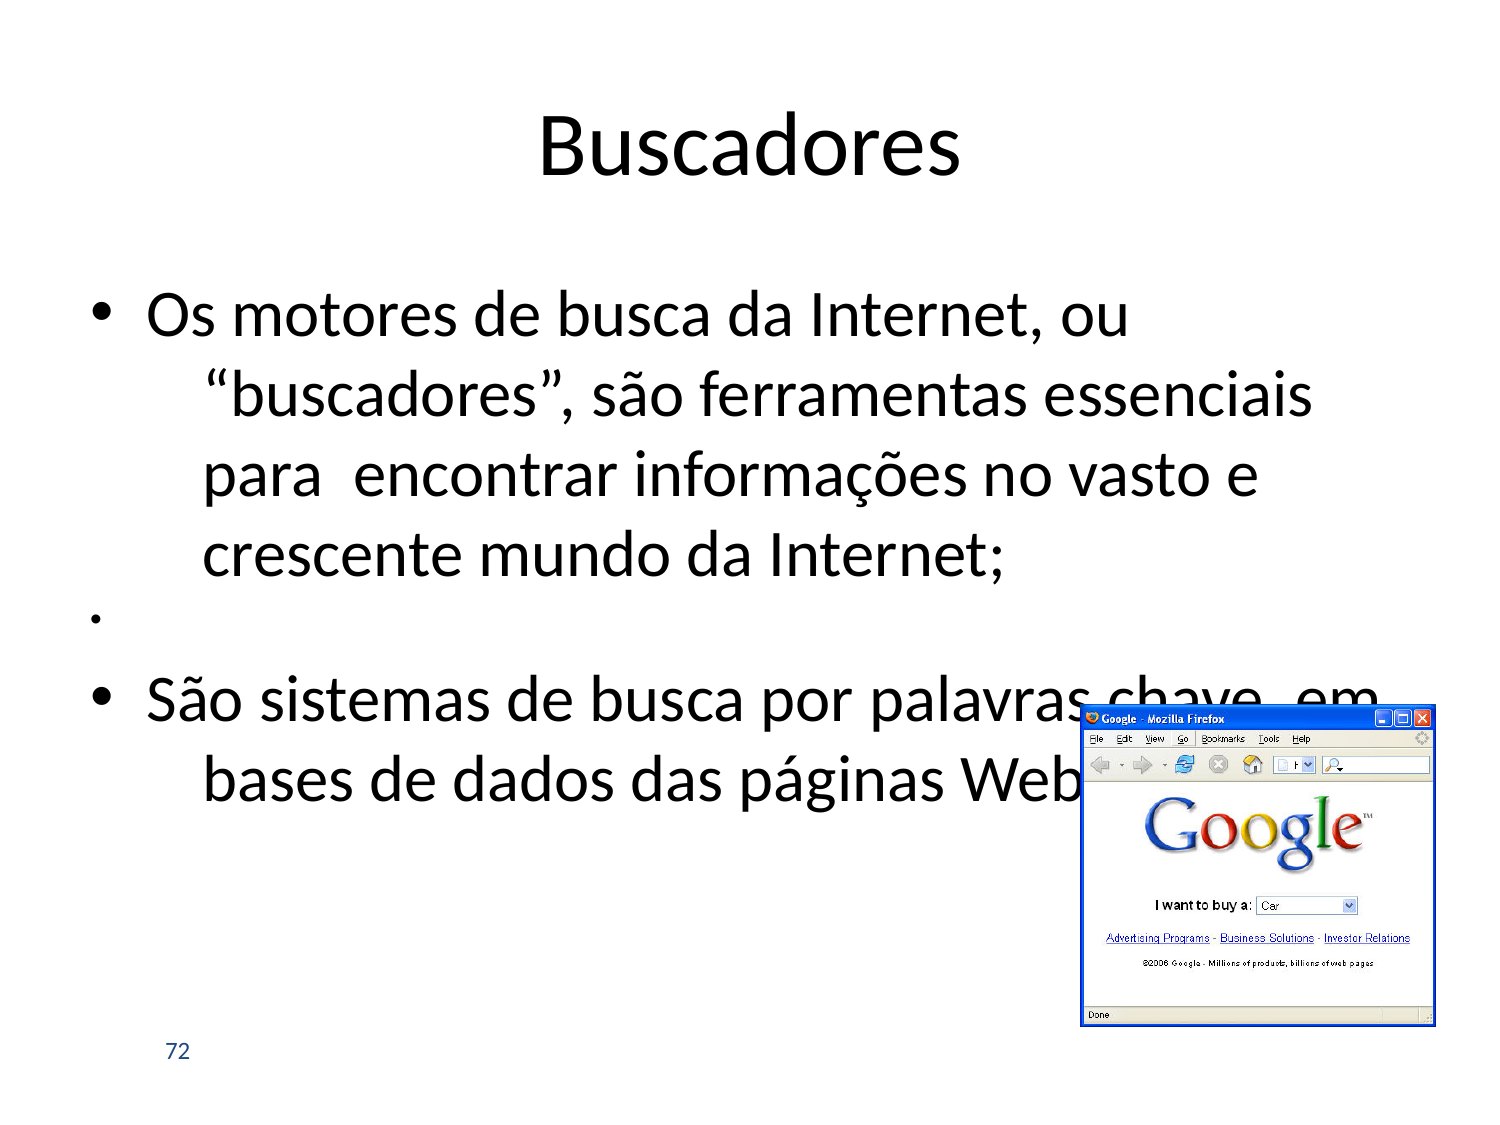

# Buscadores
Os motores de busca da Internet, ou “buscadores”, são ferramentas essenciais para encontrar informações no vasto e crescente mundo da Internet;
São sistemas de busca por palavras chave, em bases de dados das páginas Web;